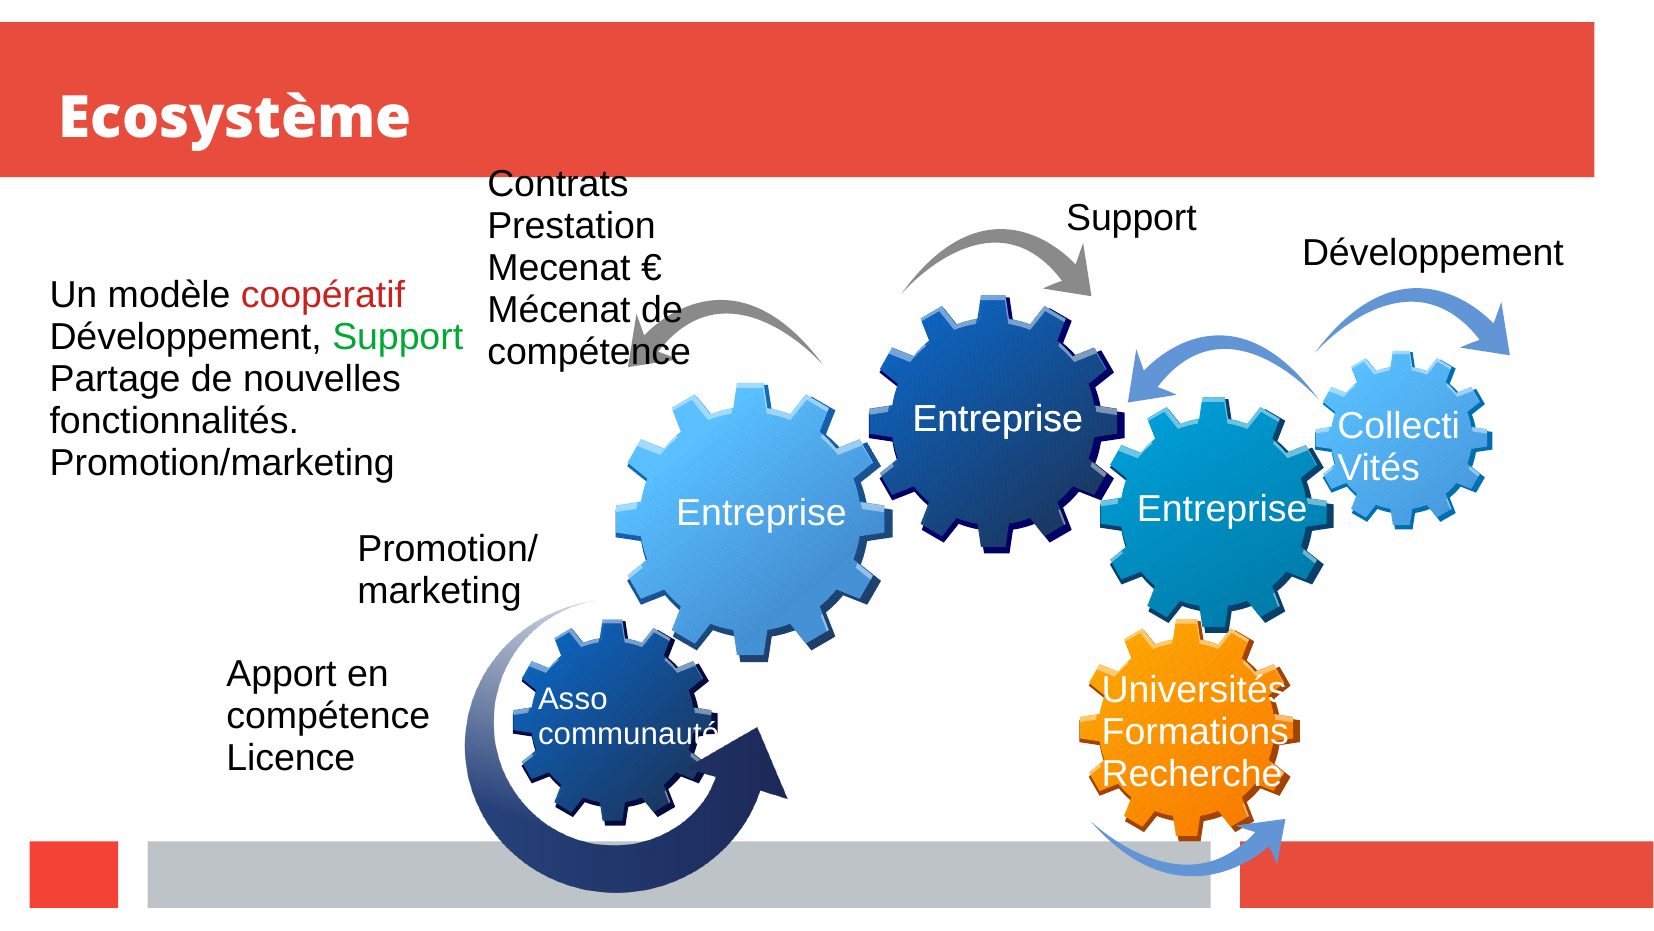

# Ecosystème
Contrats
Prestation
Mecenat €
Mécenat de compétence
Support
Développement
Un modèle coopératif
Développement, Support
Partage de nouvelles fonctionnalités. Promotion/marketing
Entreprise
Entreprise
Collecti
Vités
Entreprise
Entreprise
Promotion/marketing
Apport en compétence
Licence
Universités
Formations
Recherche
Asso
communauté